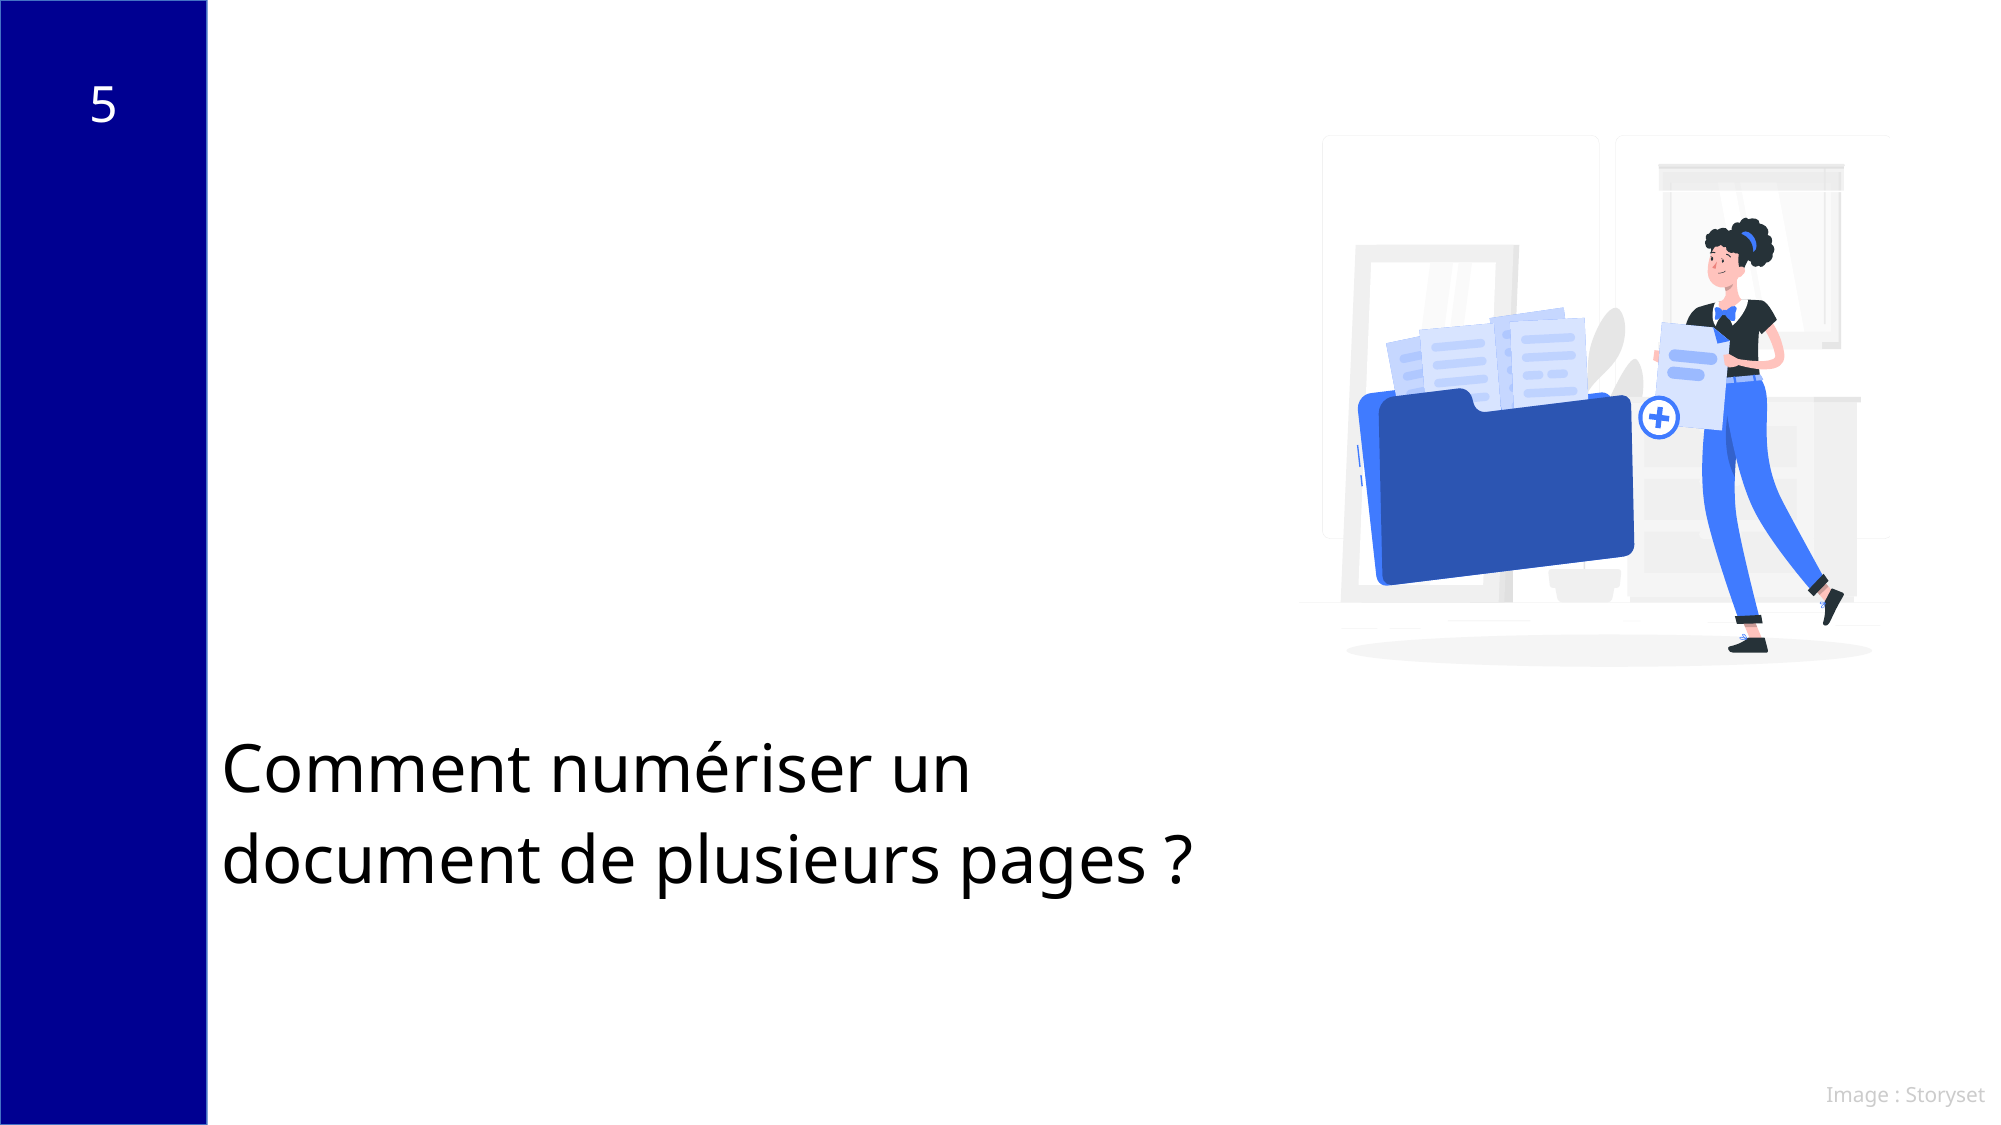

5
Comment numériser un
document de plusieurs pages ?
Image : Storyset